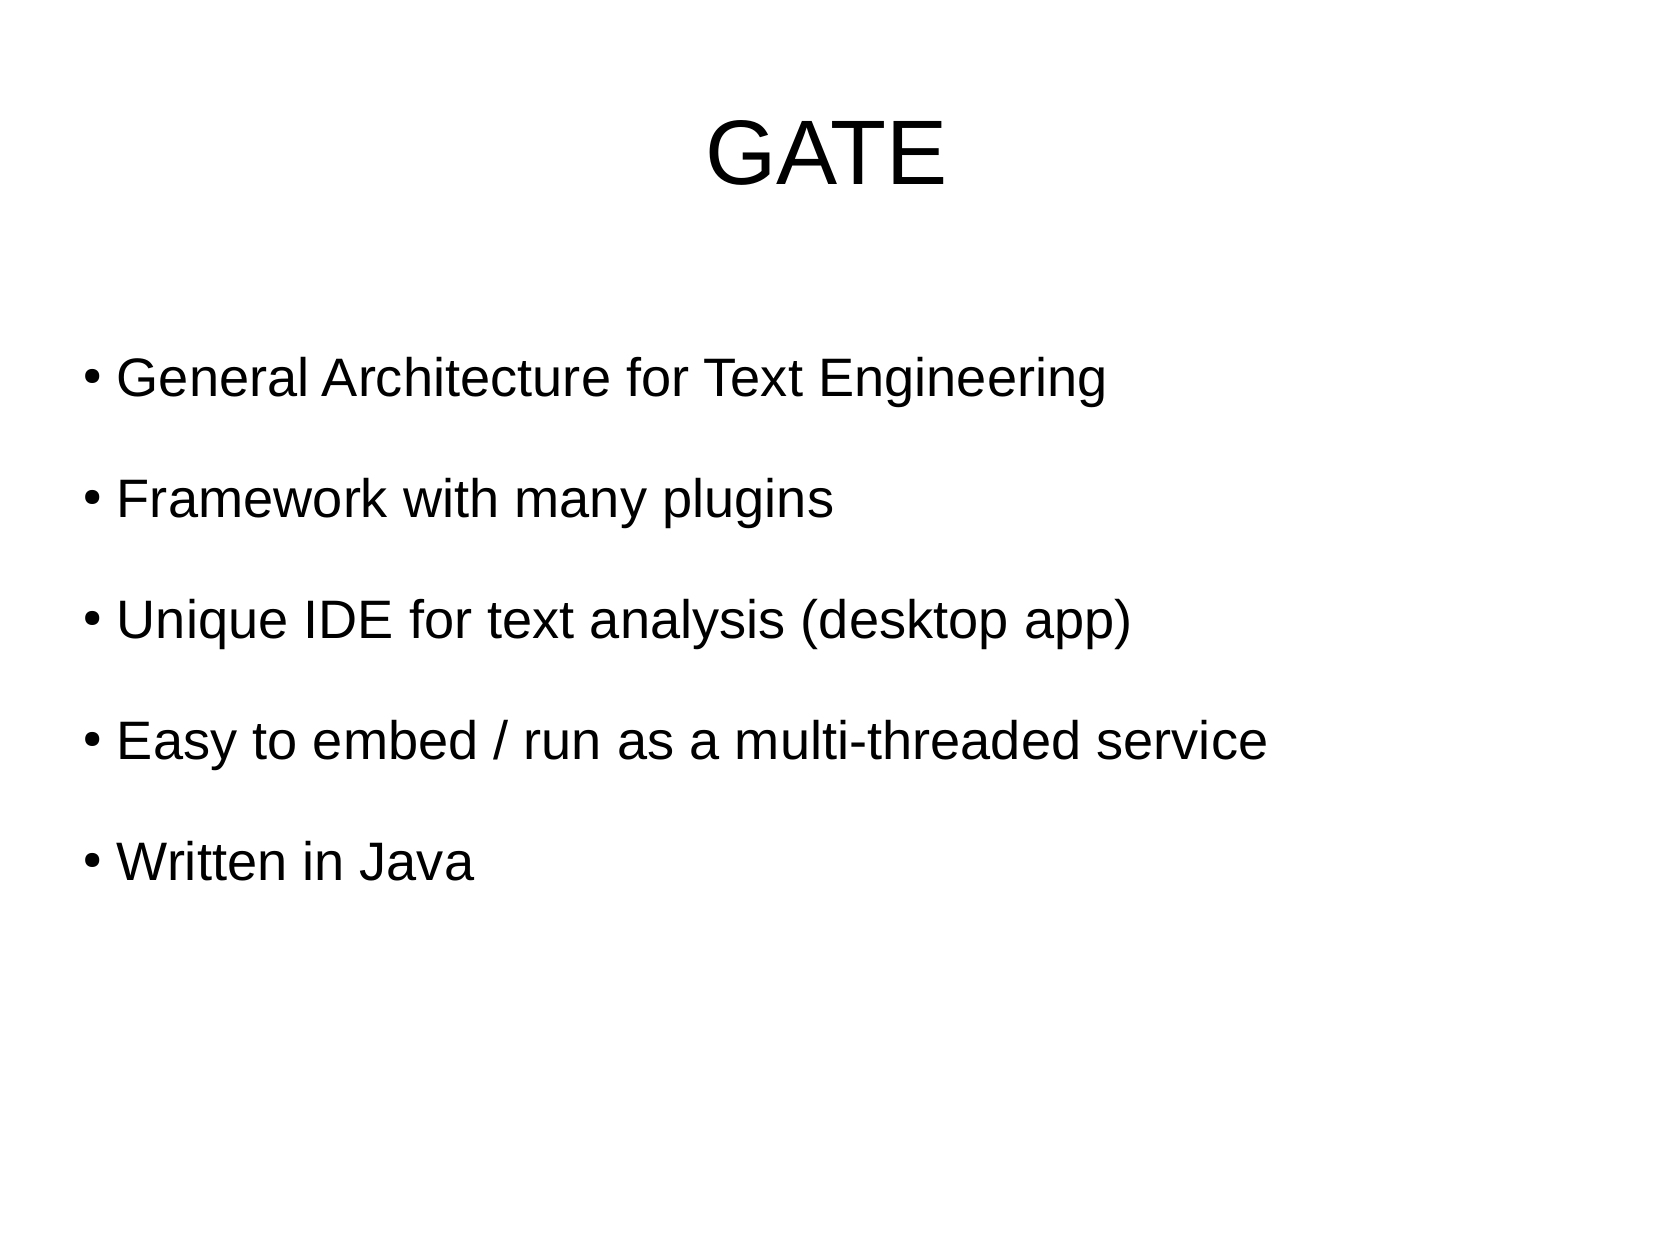

# GATE
 General Architecture for Text Engineering
 Framework with many plugins
 Unique IDE for text analysis (desktop app)
 Easy to embed / run as a multi-threaded service
 Written in Java